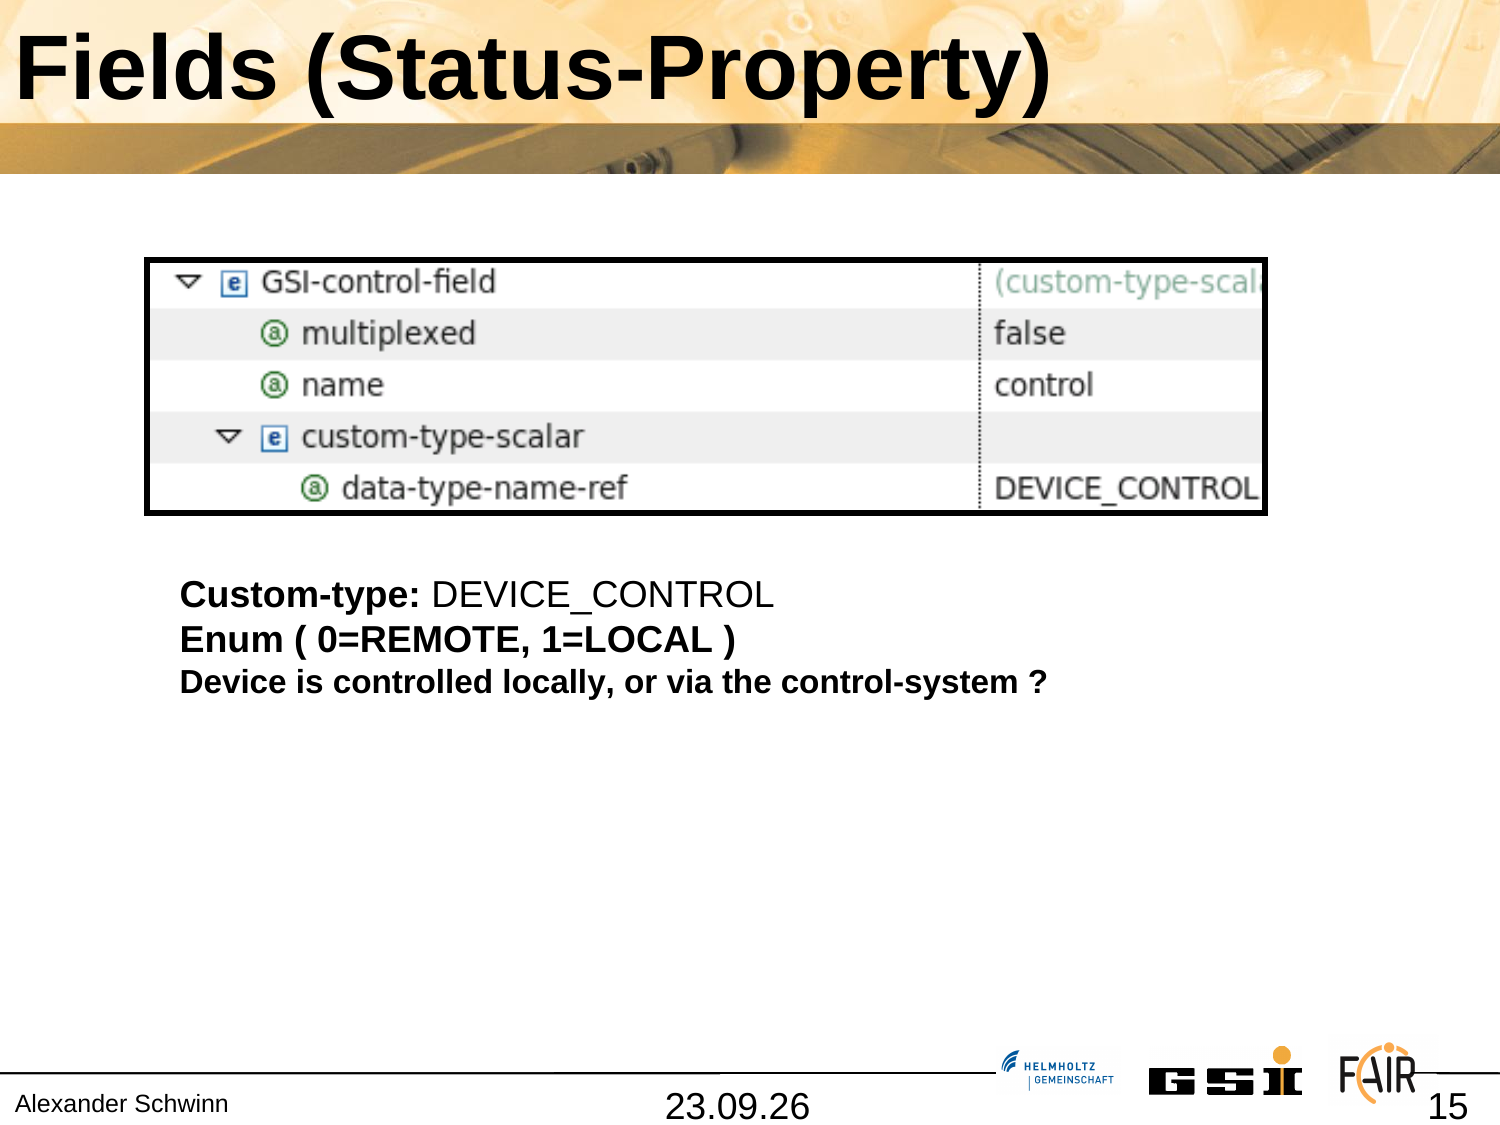

# Fields (Status-Property)
Custom-type: DEVICE_CONTROL
Enum ( 0=REMOTE, 1=LOCAL )
Device is controlled locally, or via the control-system ?
15